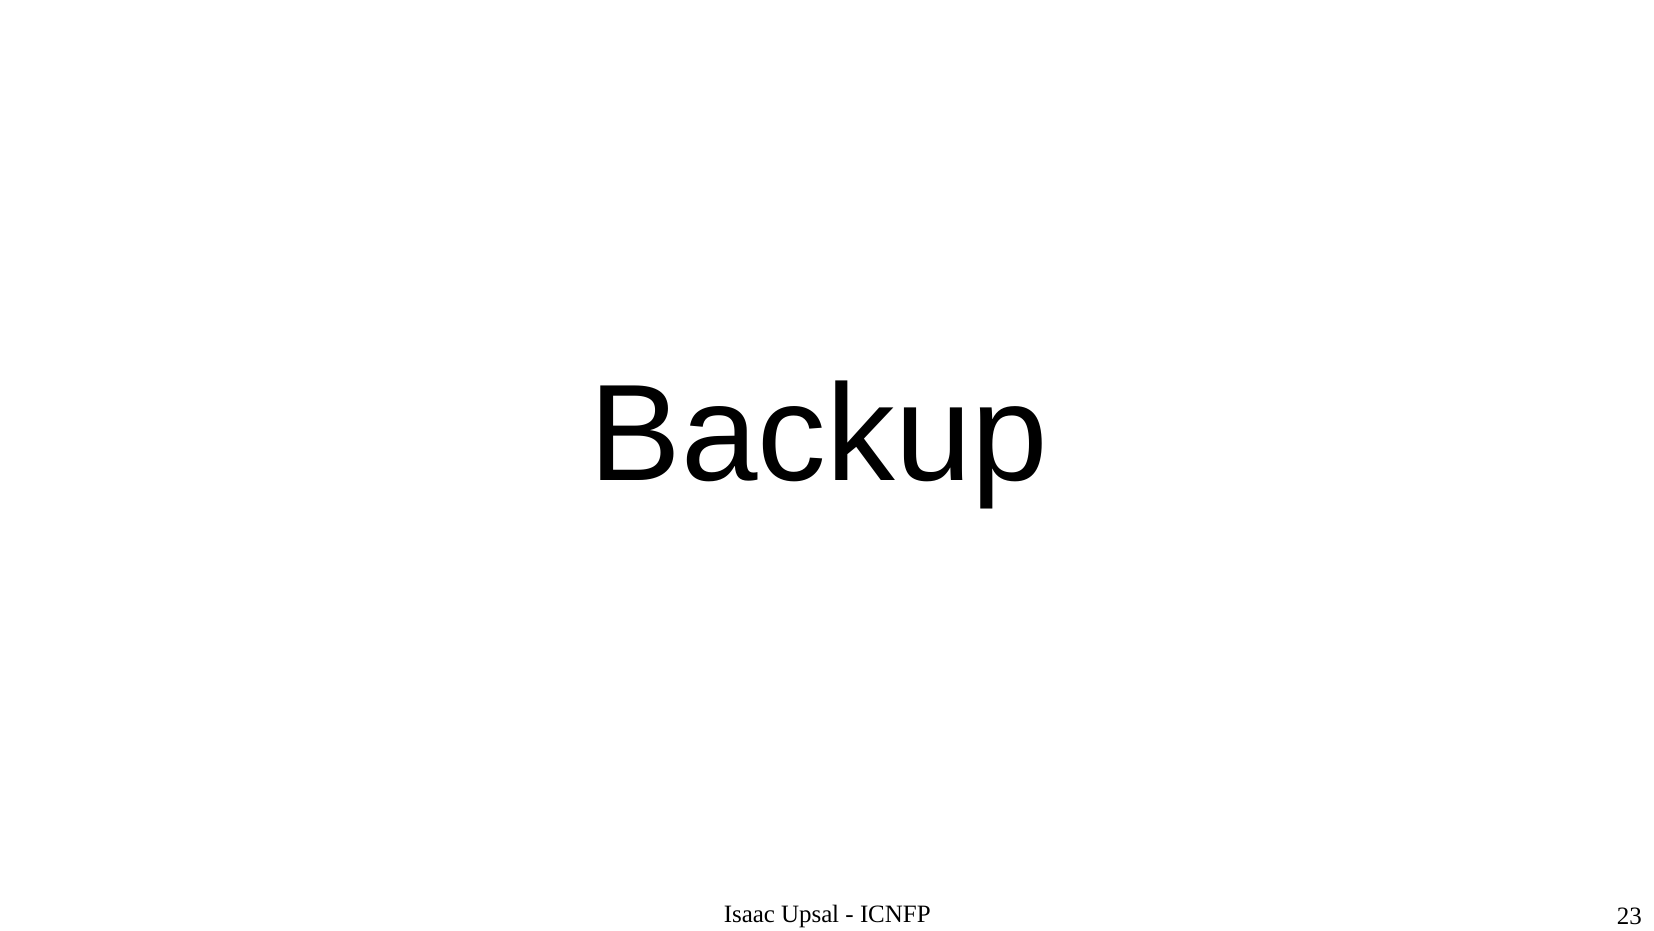

# Backup
Isaac Upsal - ICNFP
23